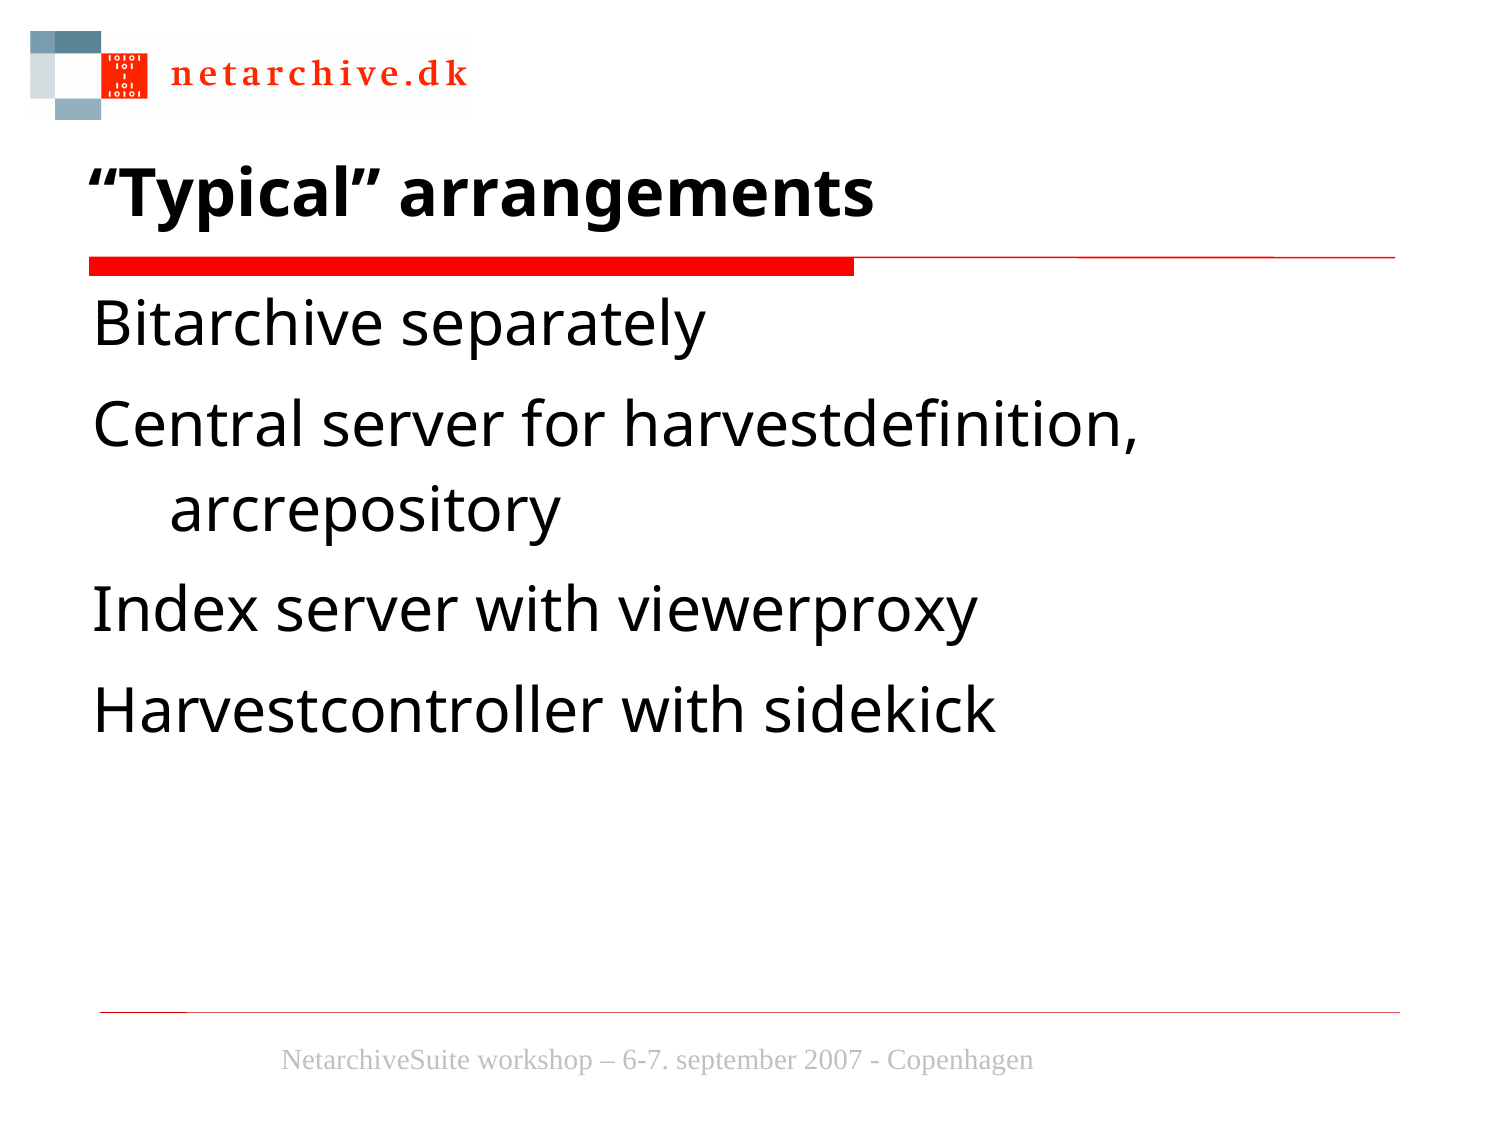

# “Typical” arrangements
Bitarchive separately
Central server for harvestdefinition, arcrepository
Index server with viewerproxy
Harvestcontroller with sidekick